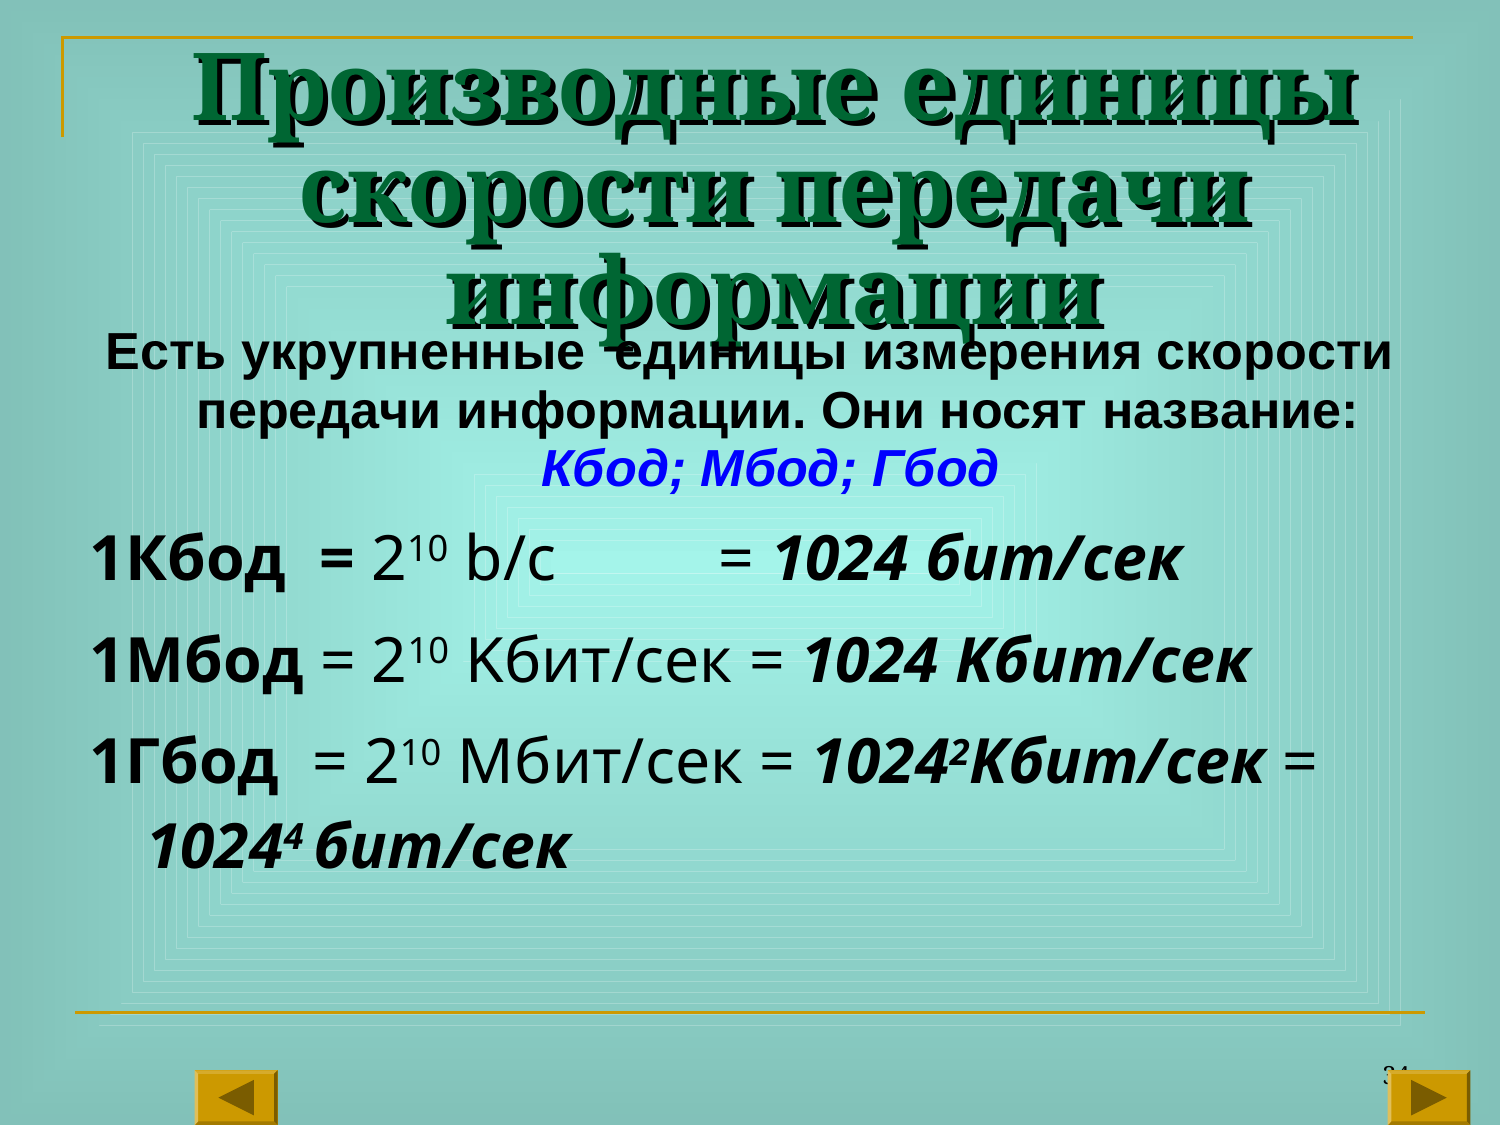

# Производные единицы скорости передачи информации
Есть укрупненные единицы измерения скорости передачи информации. Они носят название: Кбод; Мбод; Гбод
1Кбод = 210 b/с = 1024 бит/сек
1Mбод = 210 Kбит/сек = 1024 Kбит/сек
1Гбод = 210 Mбит/сек = 10242Kбит/сек = 10244 бит/сек
34